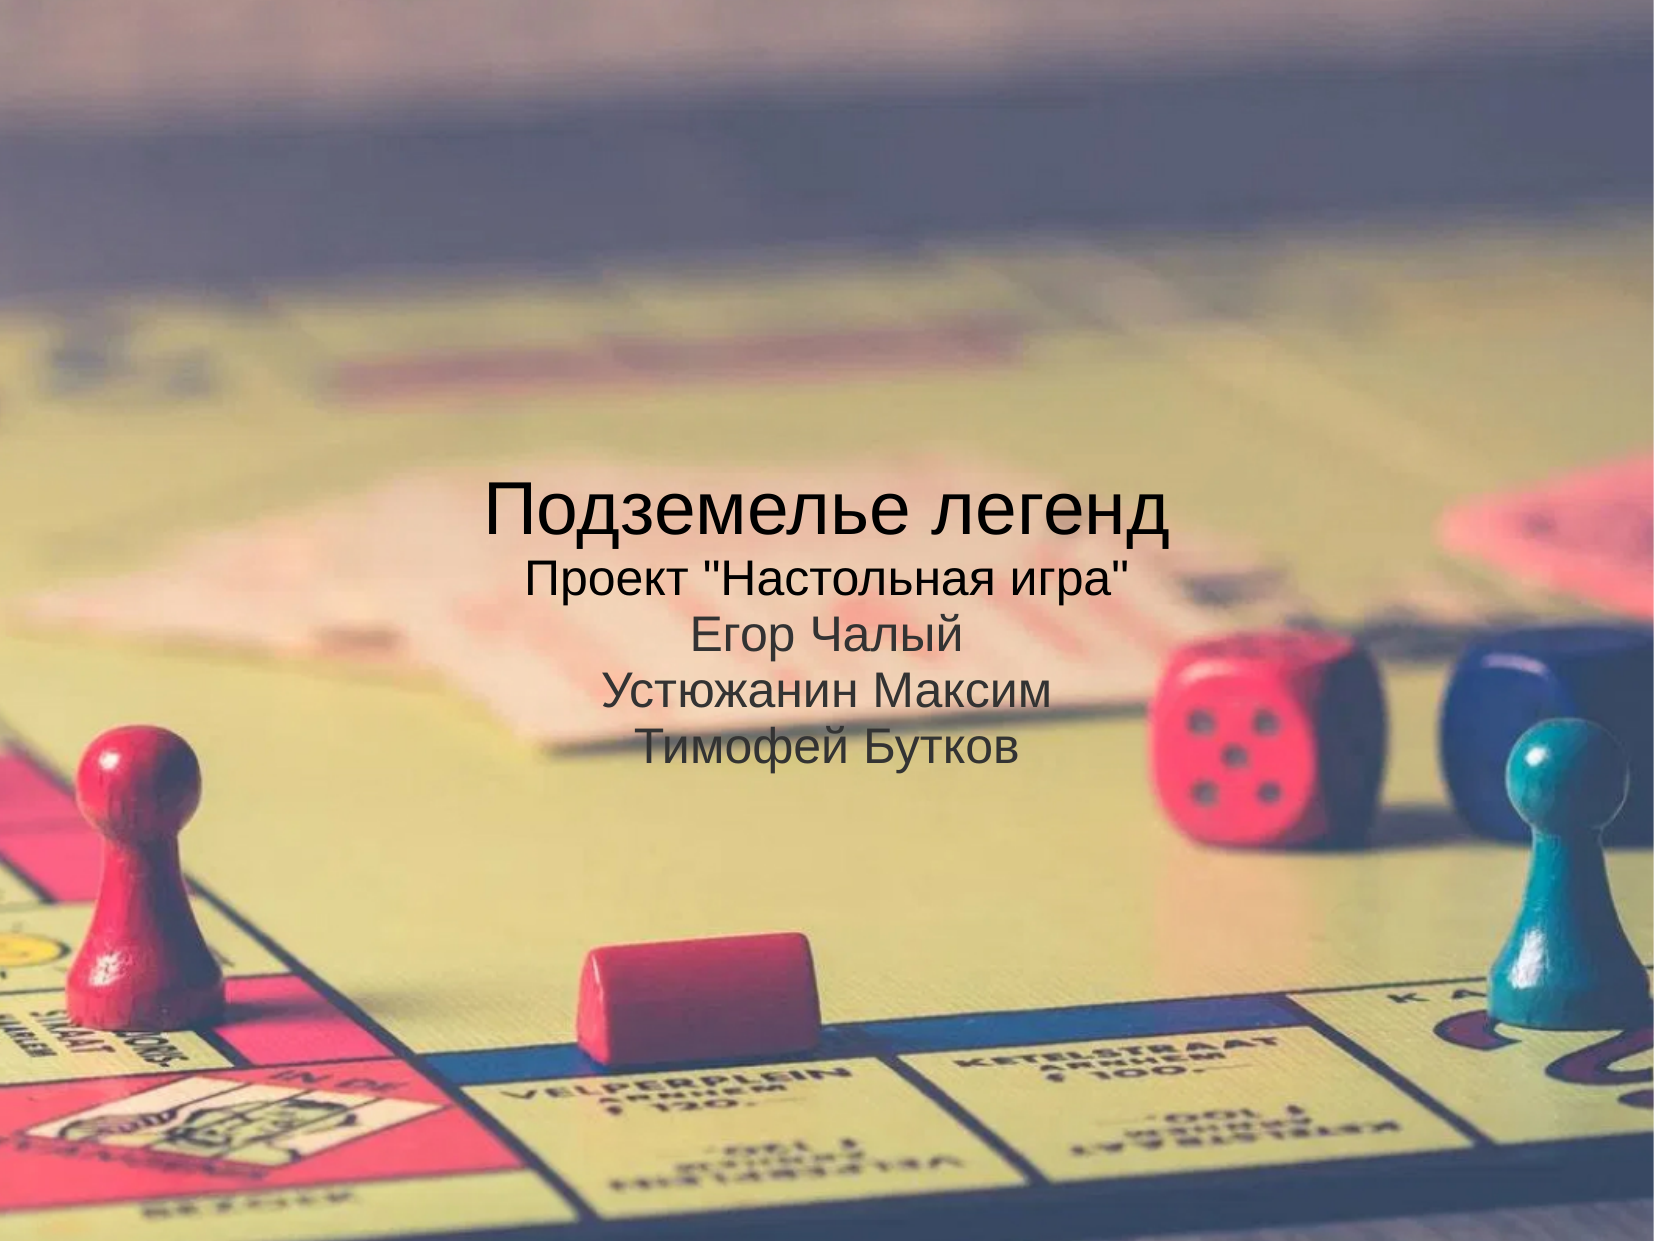

# Подземелье легенд
Проект "Настольная игра"
Егор Чалый
Устюжанин Максим
Тимофей Бутков